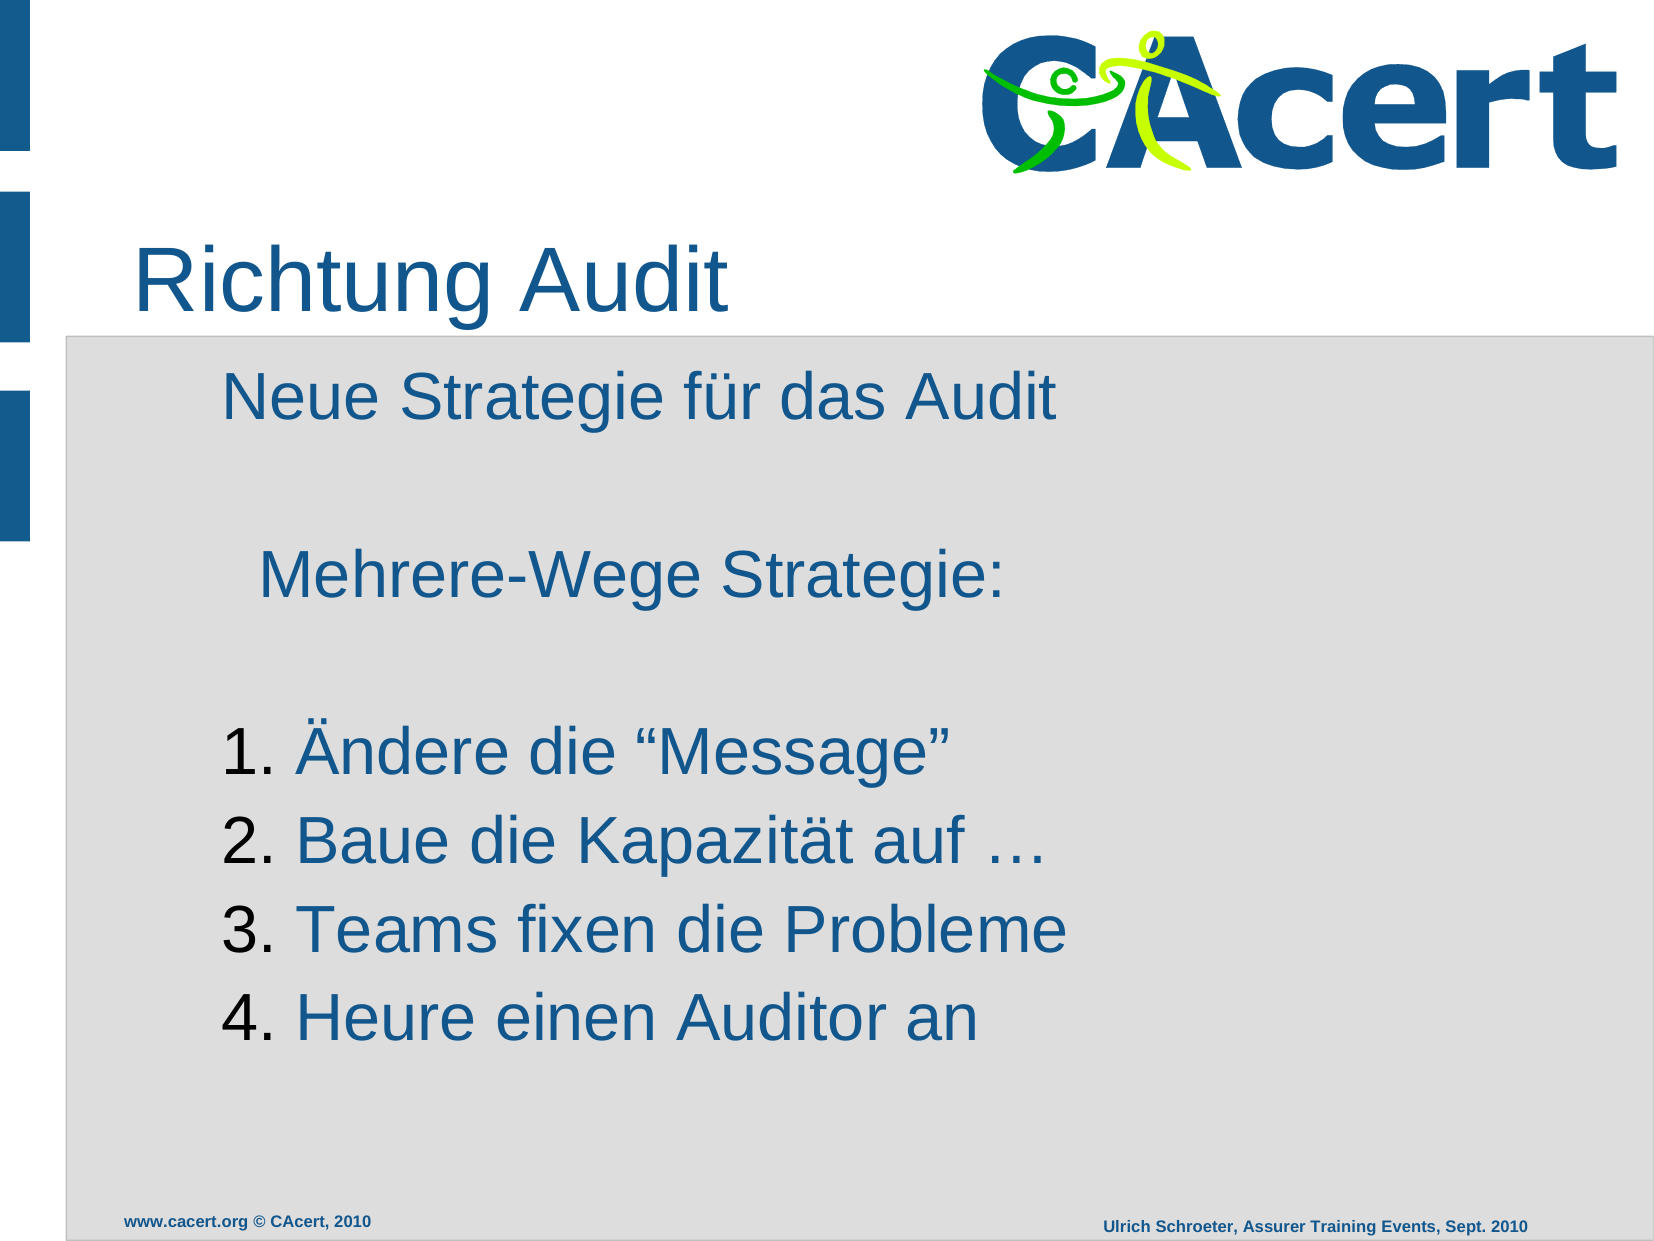

Richtung Audit
Neue Strategie für das Audit
 Mehrere-Wege Strategie:
 Ändere die “Message”
 Baue die Kapazität auf …
 Teams fixen die Probleme
 Heure einen Auditor an